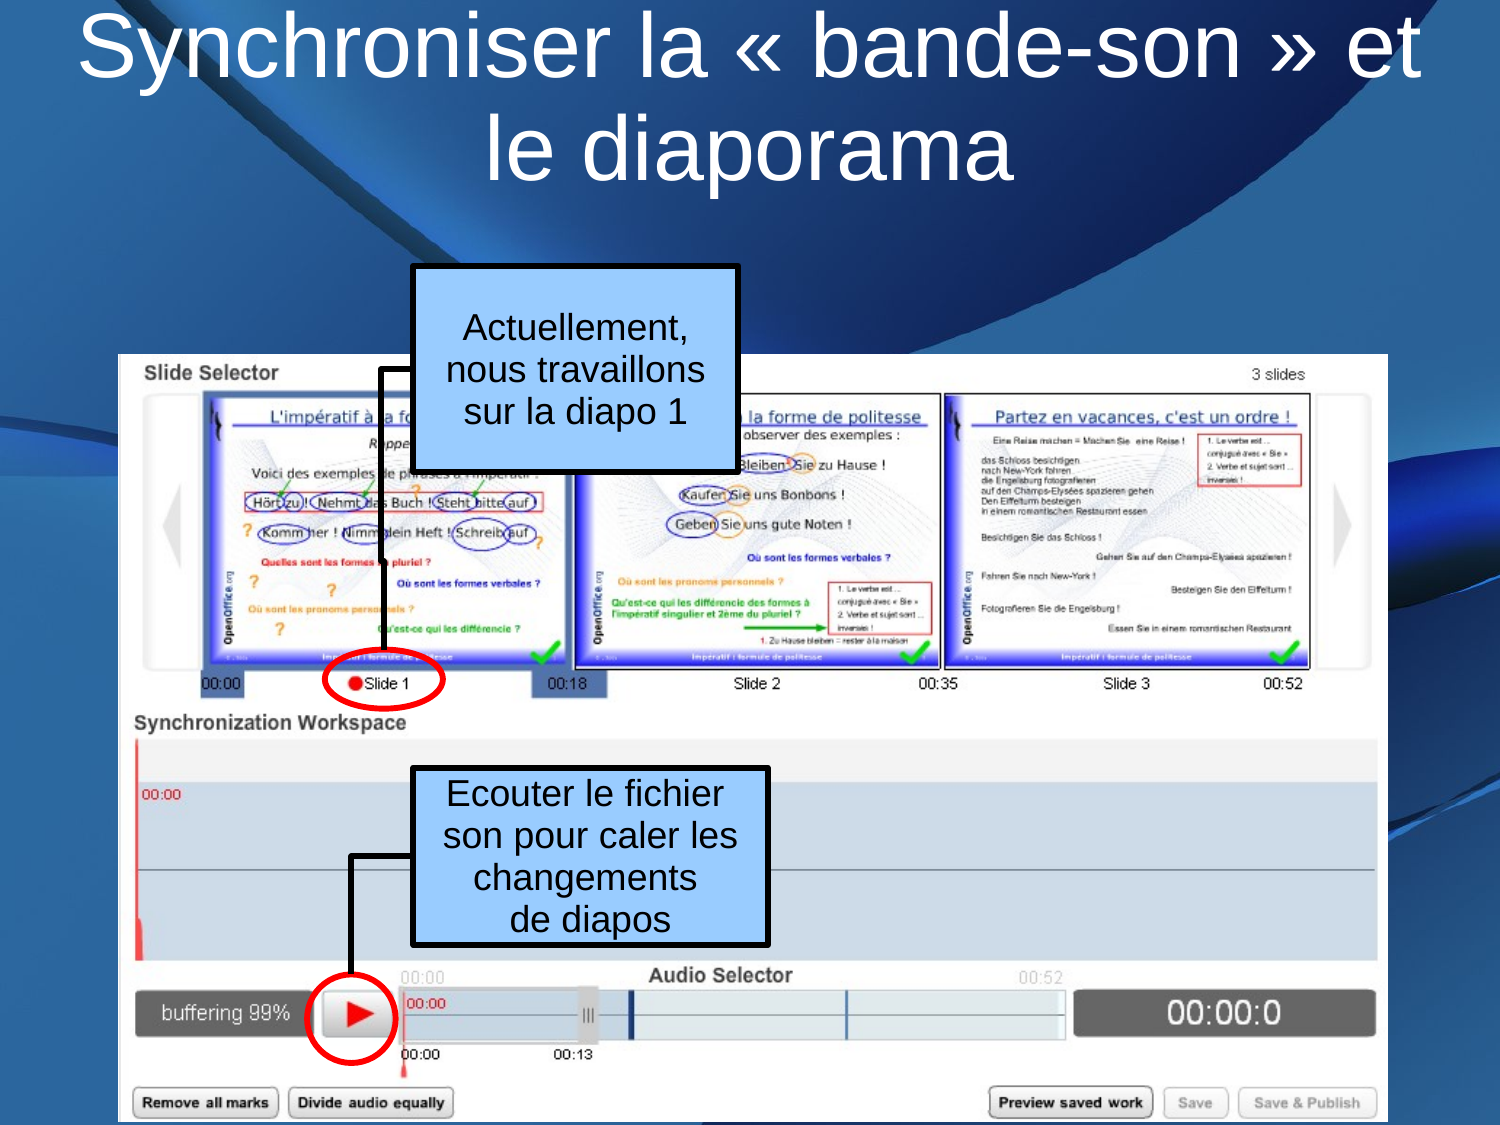

# Synchroniser la « bande-son » et le diaporama
Actuellement,
nous travaillons
sur la diapo 1
Ecouter le fichier
son pour caler les
changements
de diapos